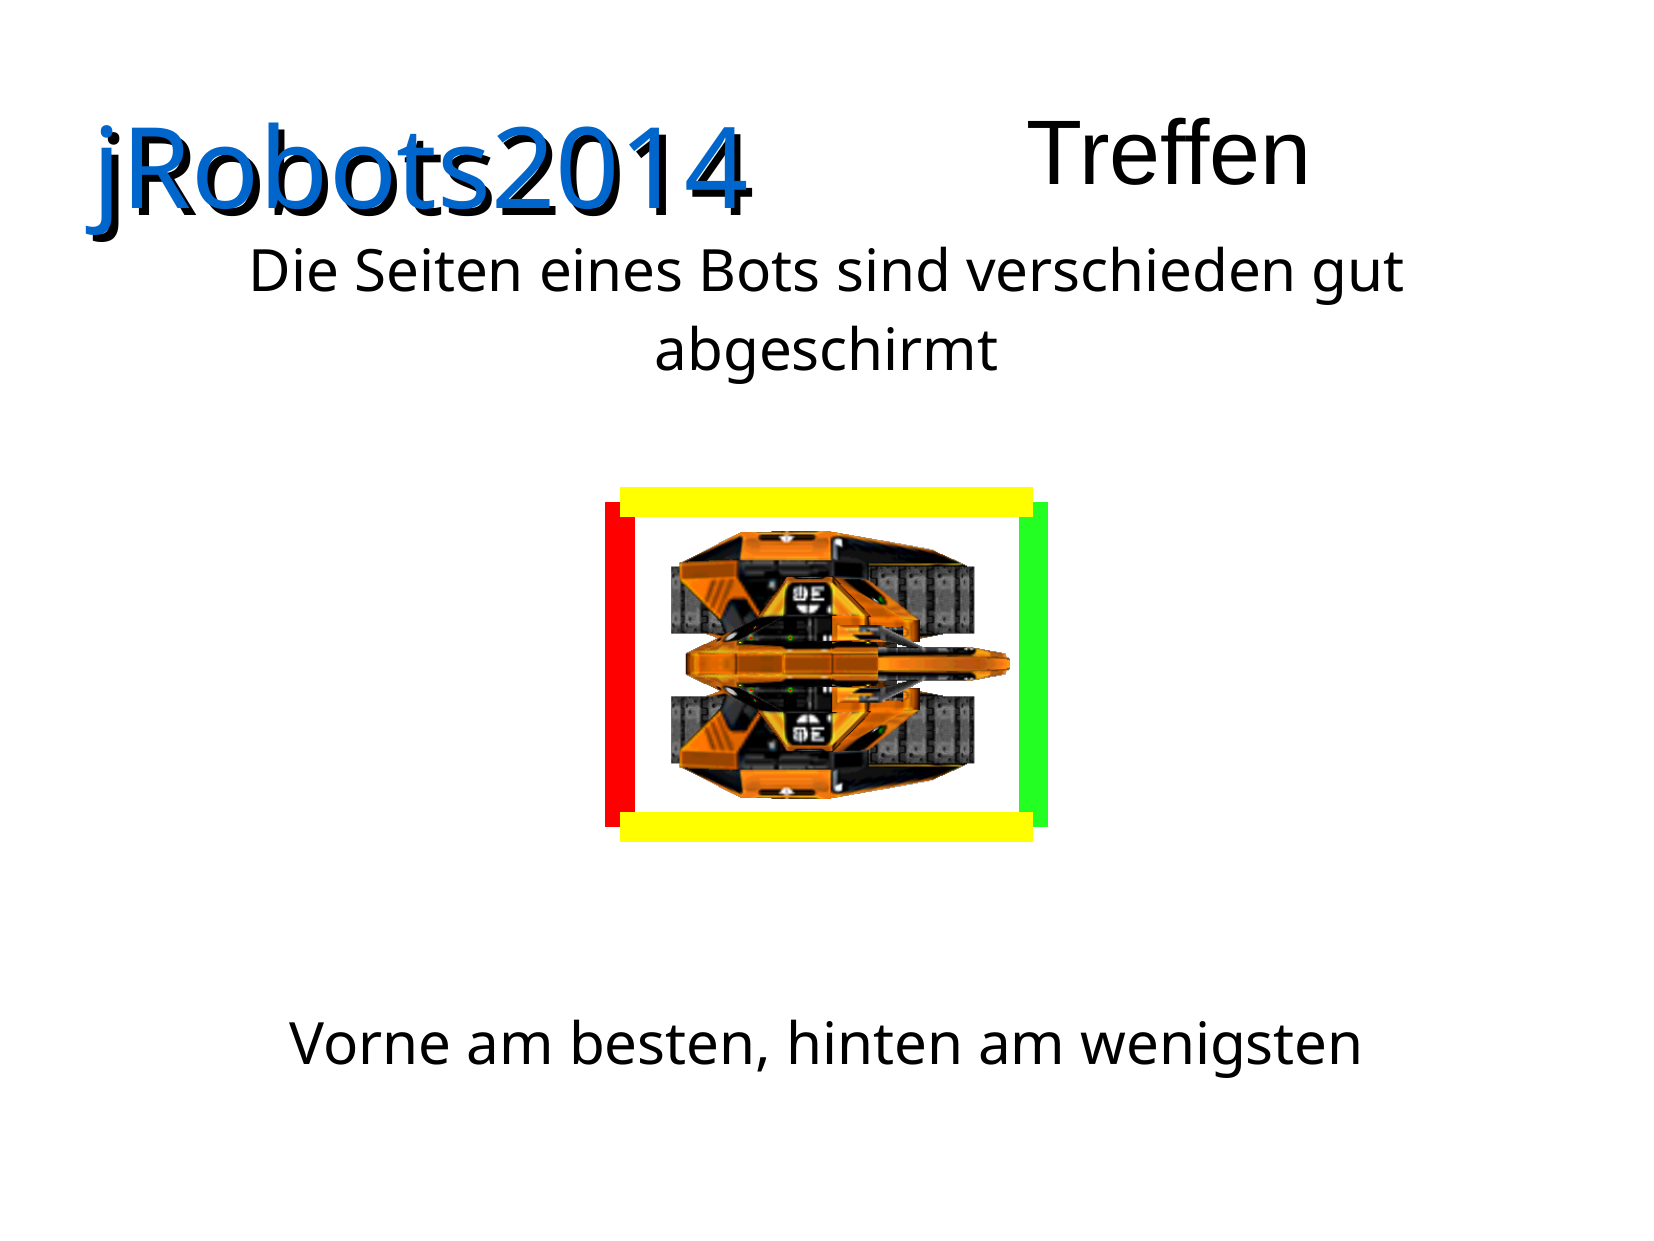

# Treffen
Die Seiten eines Bots sind verschieden gut abgeschirmt
Vorne am besten, hinten am wenigsten